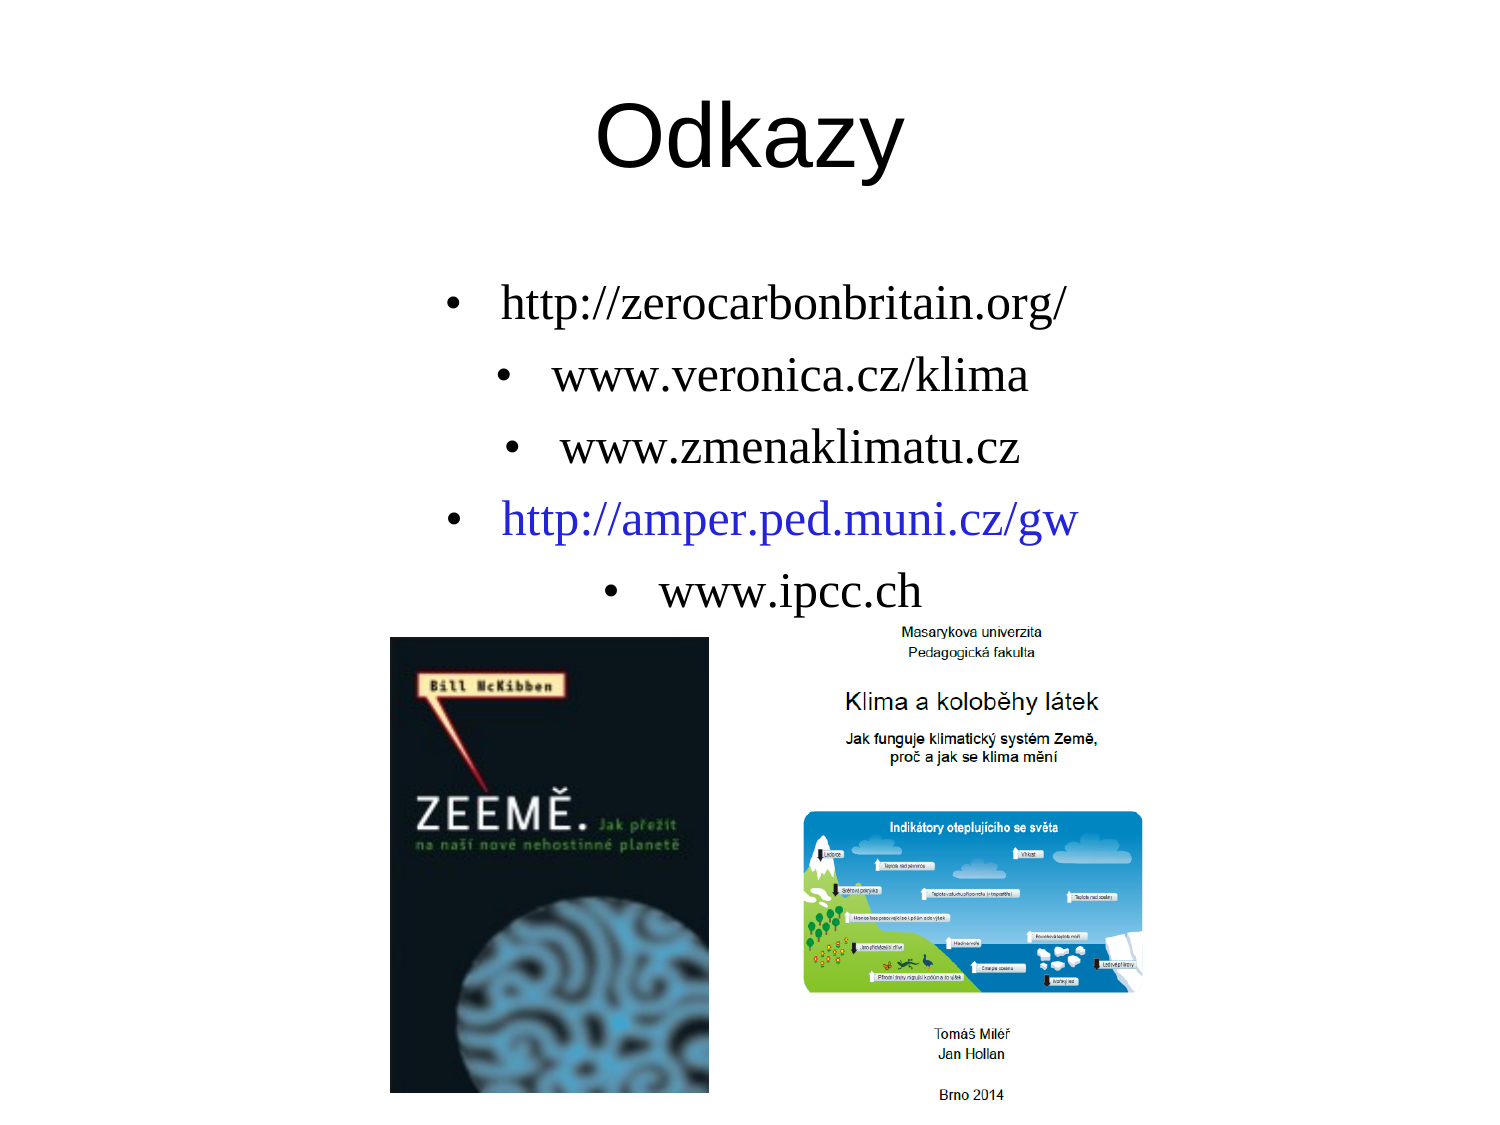

# Odkazy
http://zerocarbonbritain.org/
www.veronica.cz/klima
www.zmenaklimatu.cz
http://amper.ped.muni.cz/gw
www.ipcc.ch